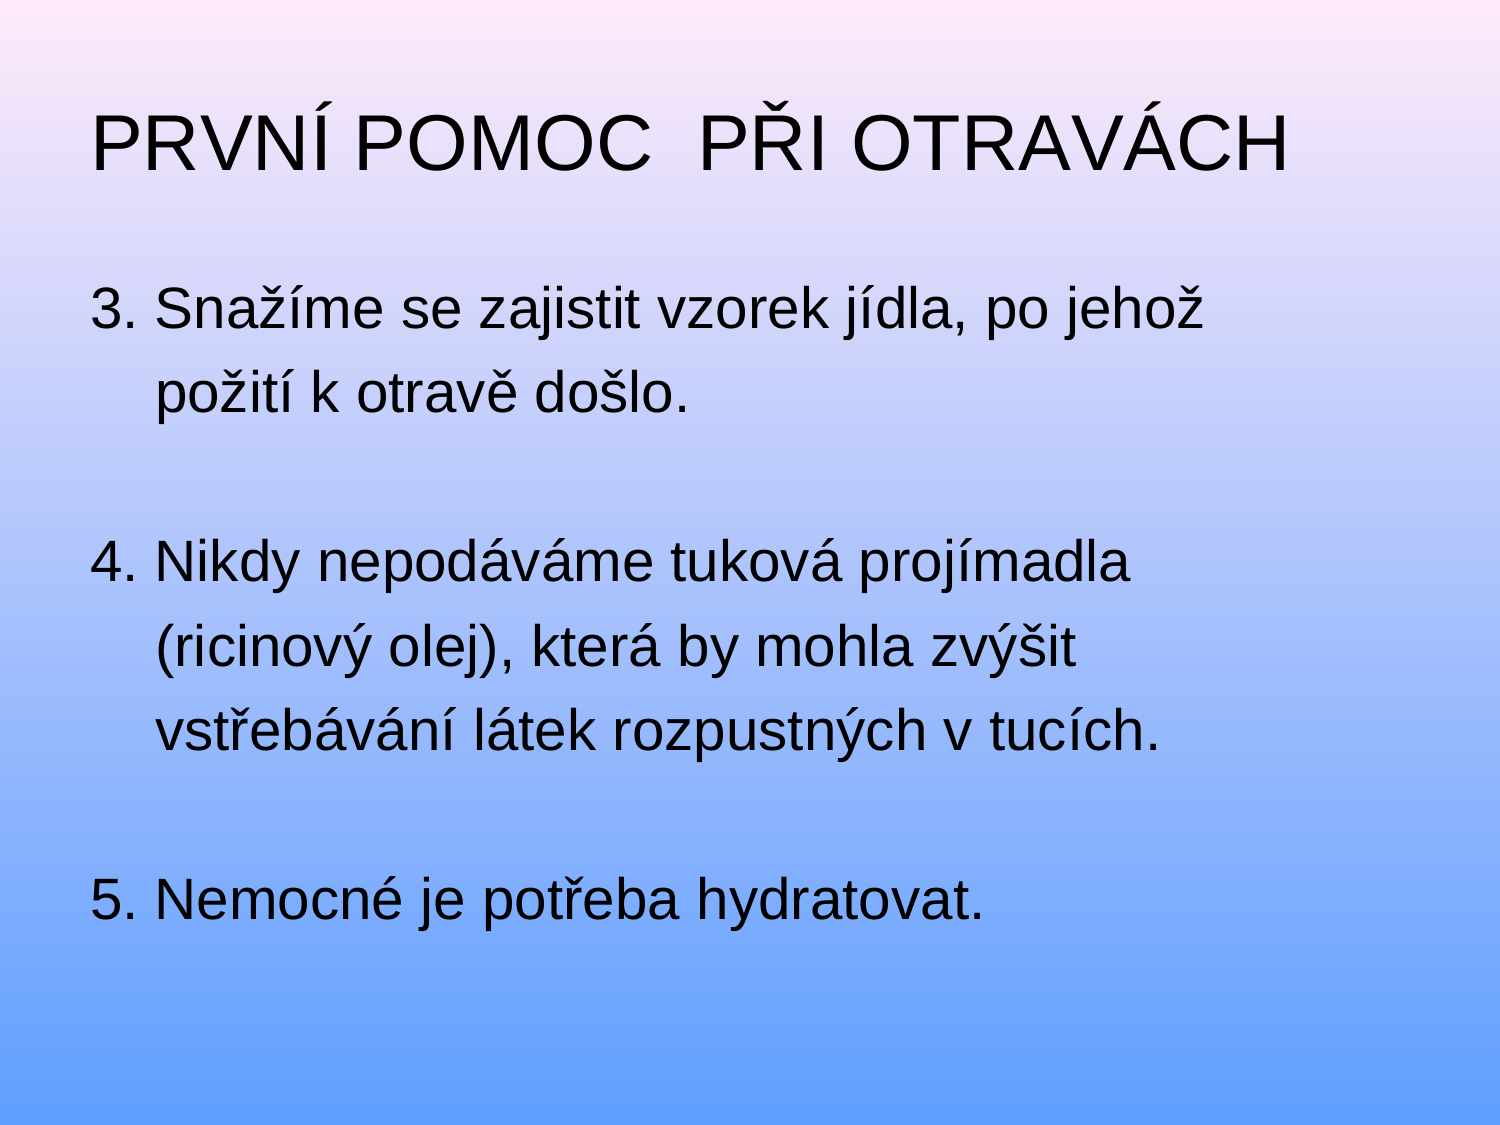

# PRVNÍ POMOC PŘI OTRAVÁCH
3. Snažíme se zajistit vzorek jídla, po jehož
 požití k otravě došlo.
4. Nikdy nepodáváme tuková projímadla
 (ricinový olej), která by mohla zvýšit
 vstřebávání látek rozpustných v tucích.
5. Nemocné je potřeba hydratovat.